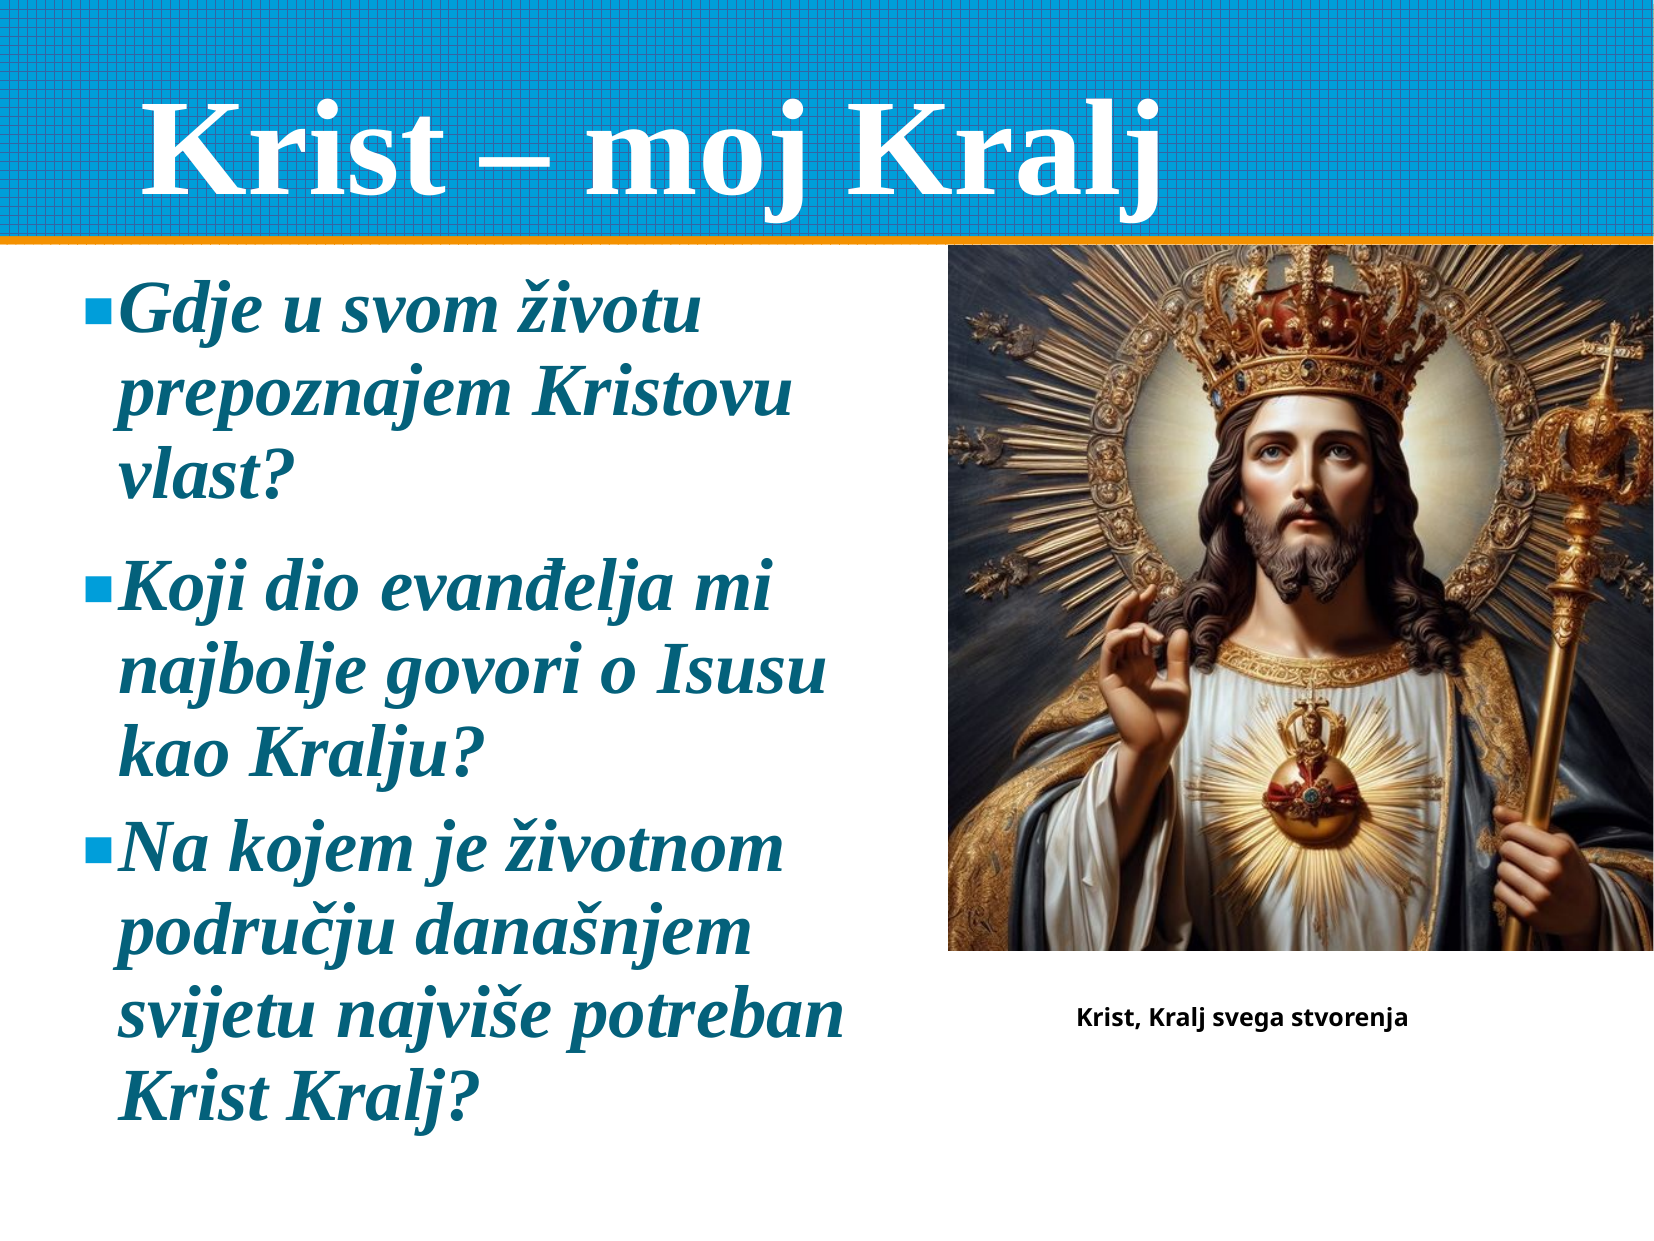

# Krist – moj Kralj
Gdje u svom životu prepoznajem Kristovu vlast?
Koji dio evanđelja mi najbolje govori o Isusu kao Kralju?
Na kojem je životnom području današnjem svijetu najviše potreban Krist Kralj?
Krist, Kralj svega stvorenja